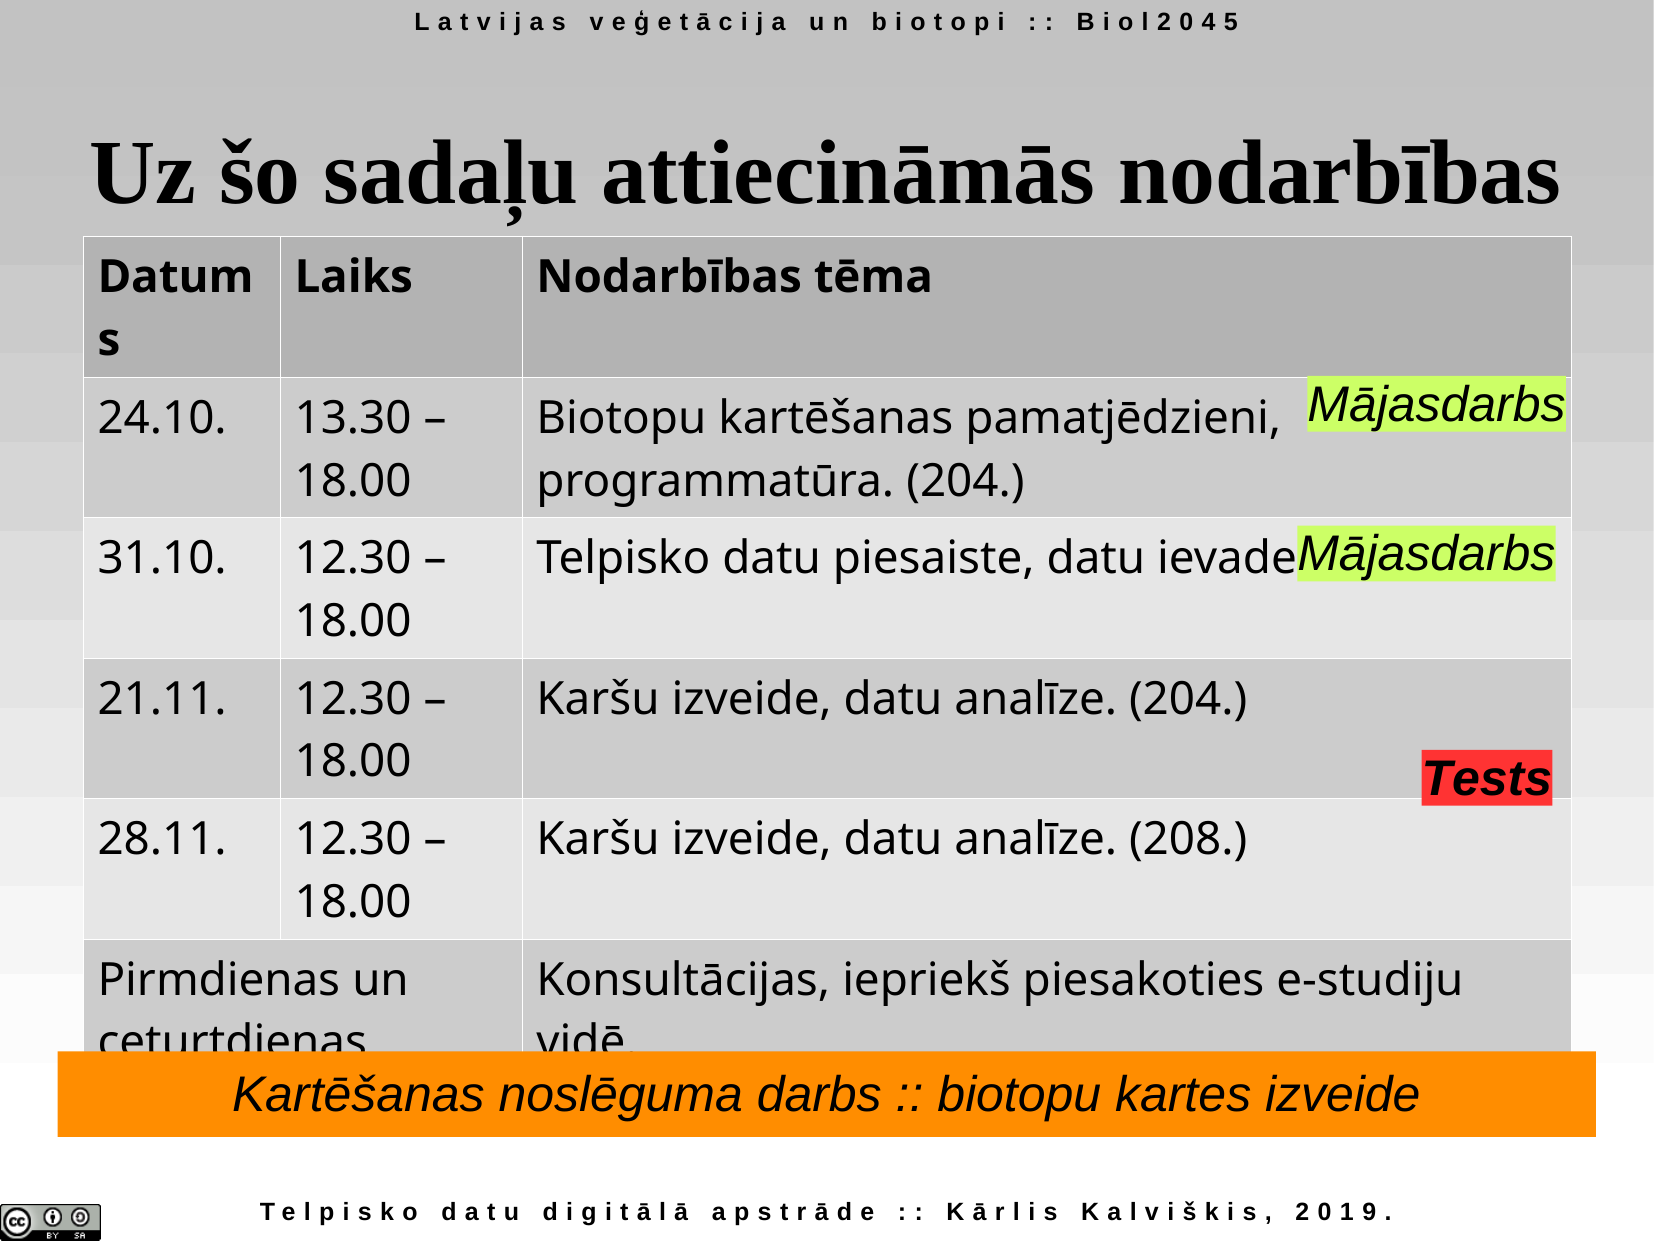

# Uz šo sadaļu attiecināmās nodarbības
| Datums | Laiks | Nodarbības tēma |
| --- | --- | --- |
| 24.10. | 13.30 – 18.00 | Biotopu kartēšanas pamatjēdzieni, programmatūra. (204.) |
| 31.10. | 12.30 – 18.00 | Telpisko datu piesaiste, datu ievade. (204.) |
| 21.11. | 12.30 – 18.00 | Karšu izveide, datu analīze. (204.) |
| 28.11. | 12.30 – 18.00 | Karšu izveide, datu analīze. (208.) |
| Pirmdienas un ceturtdienas | | Konsultācijas, iepriekš piesakoties e-studiju vidē. |
Mājasdarbs
Mājasdarbs
Tests
Kartēšanas noslēguma darbs :: biotopu kartes izveide